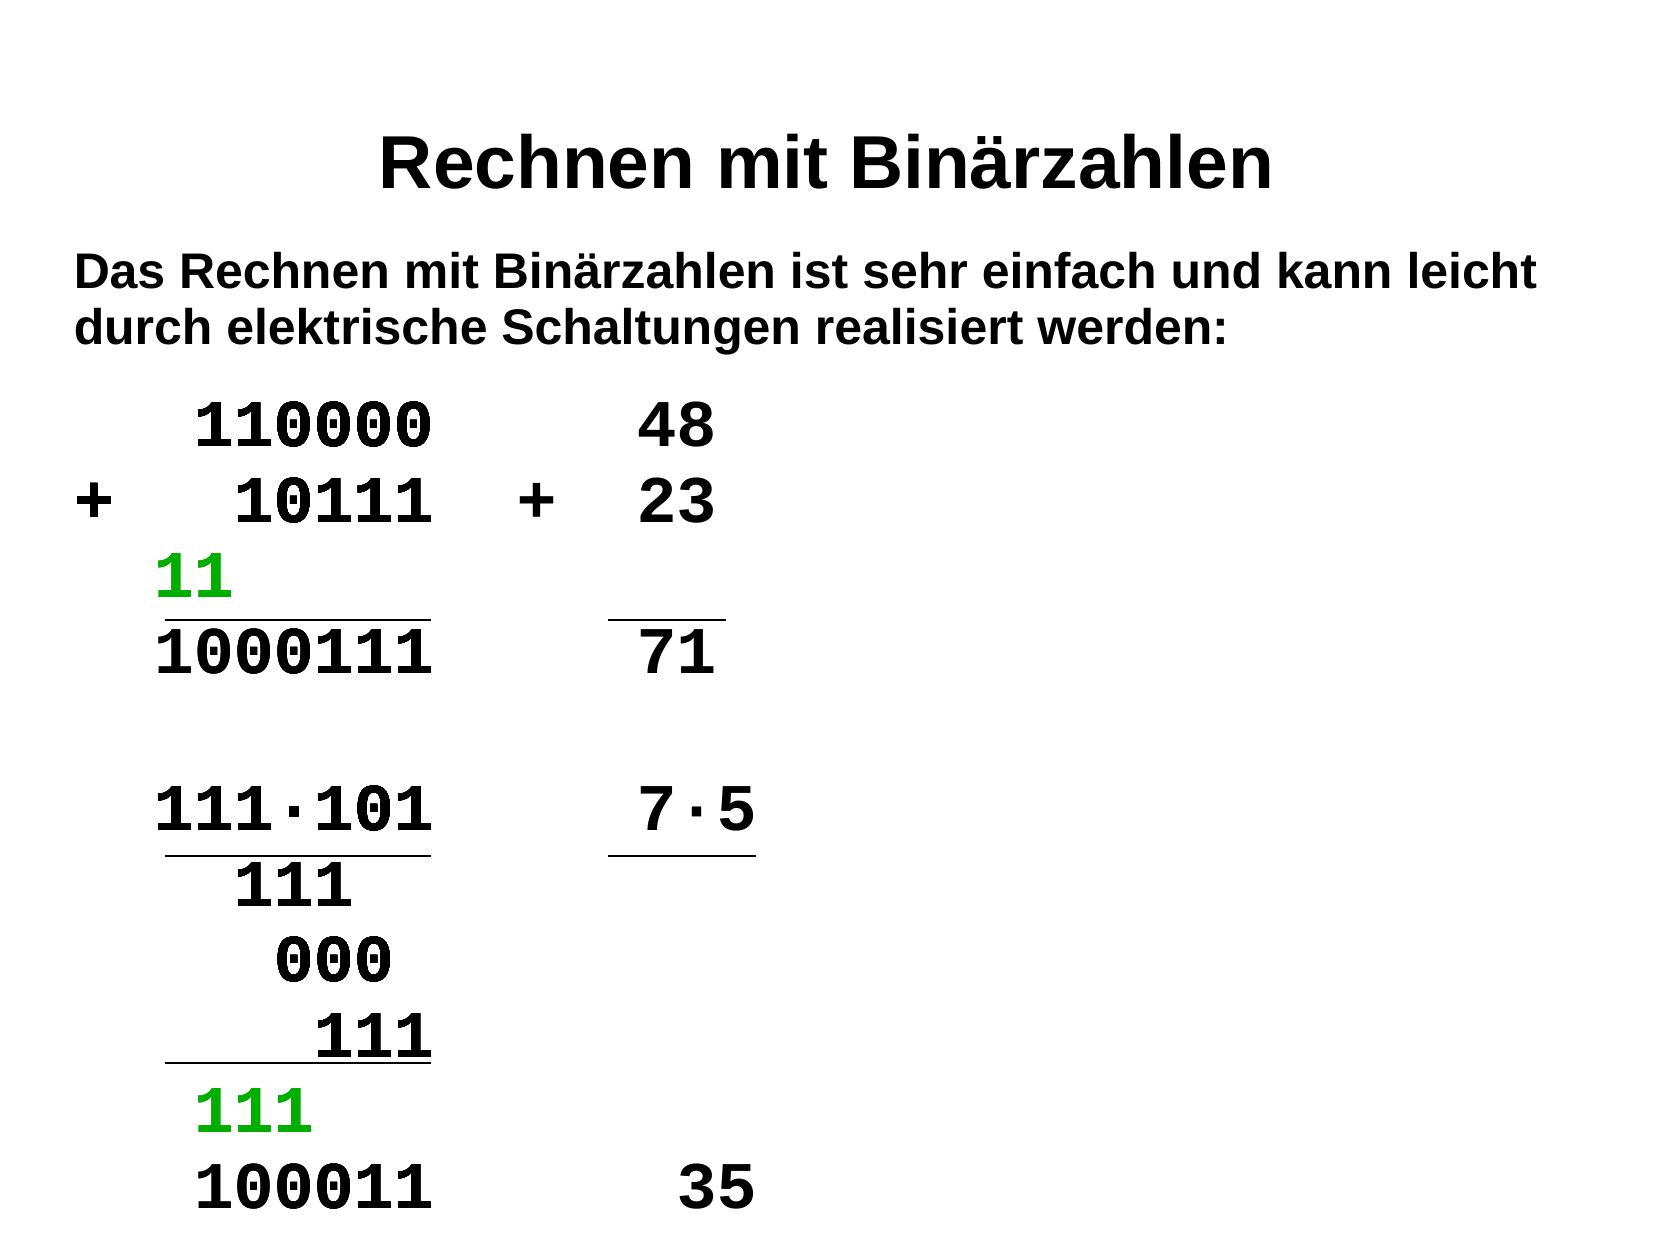

# Rechnen mit Binärzahlen
Das Rechnen mit Binärzahlen ist sehr einfach und kann leicht durch elektrische Schaltungen realisiert werden:
 110000
+ 10111
 11
 1000111
 110000
+ 10111
 11
 1000111
 110000
+ 10111
 11
 1000111
 110000
+ 10111
 11
 1000111
 110000
+ 10111
 11
 1000111
 110000
+ 10111
 11
 1000111
 110000
+ 10111
 11
 1000111
 110000
+ 10111
 11
 1000111
 48
+ 23
 71
 111·101
 111
 000
 111
 111
 100011
 111·101
 111
 000
 111
 111
 100011
 111·101
 111
 000
 111
 111
 100011
 111·101
 111
 000
 111
 111
 100011
 111·101
 111
 000
 111
 111
 100011
 111·101
 111
 000
 111
 111
 100011
 111·101
 111
 000
 111
 111
 100011
 111·101
 111
 000
 111
 111
 100011
 111·101
 111
 000
 111
 111
 100011
 111·101
 111
 000
 111
 111
 100011
 7·5
 35